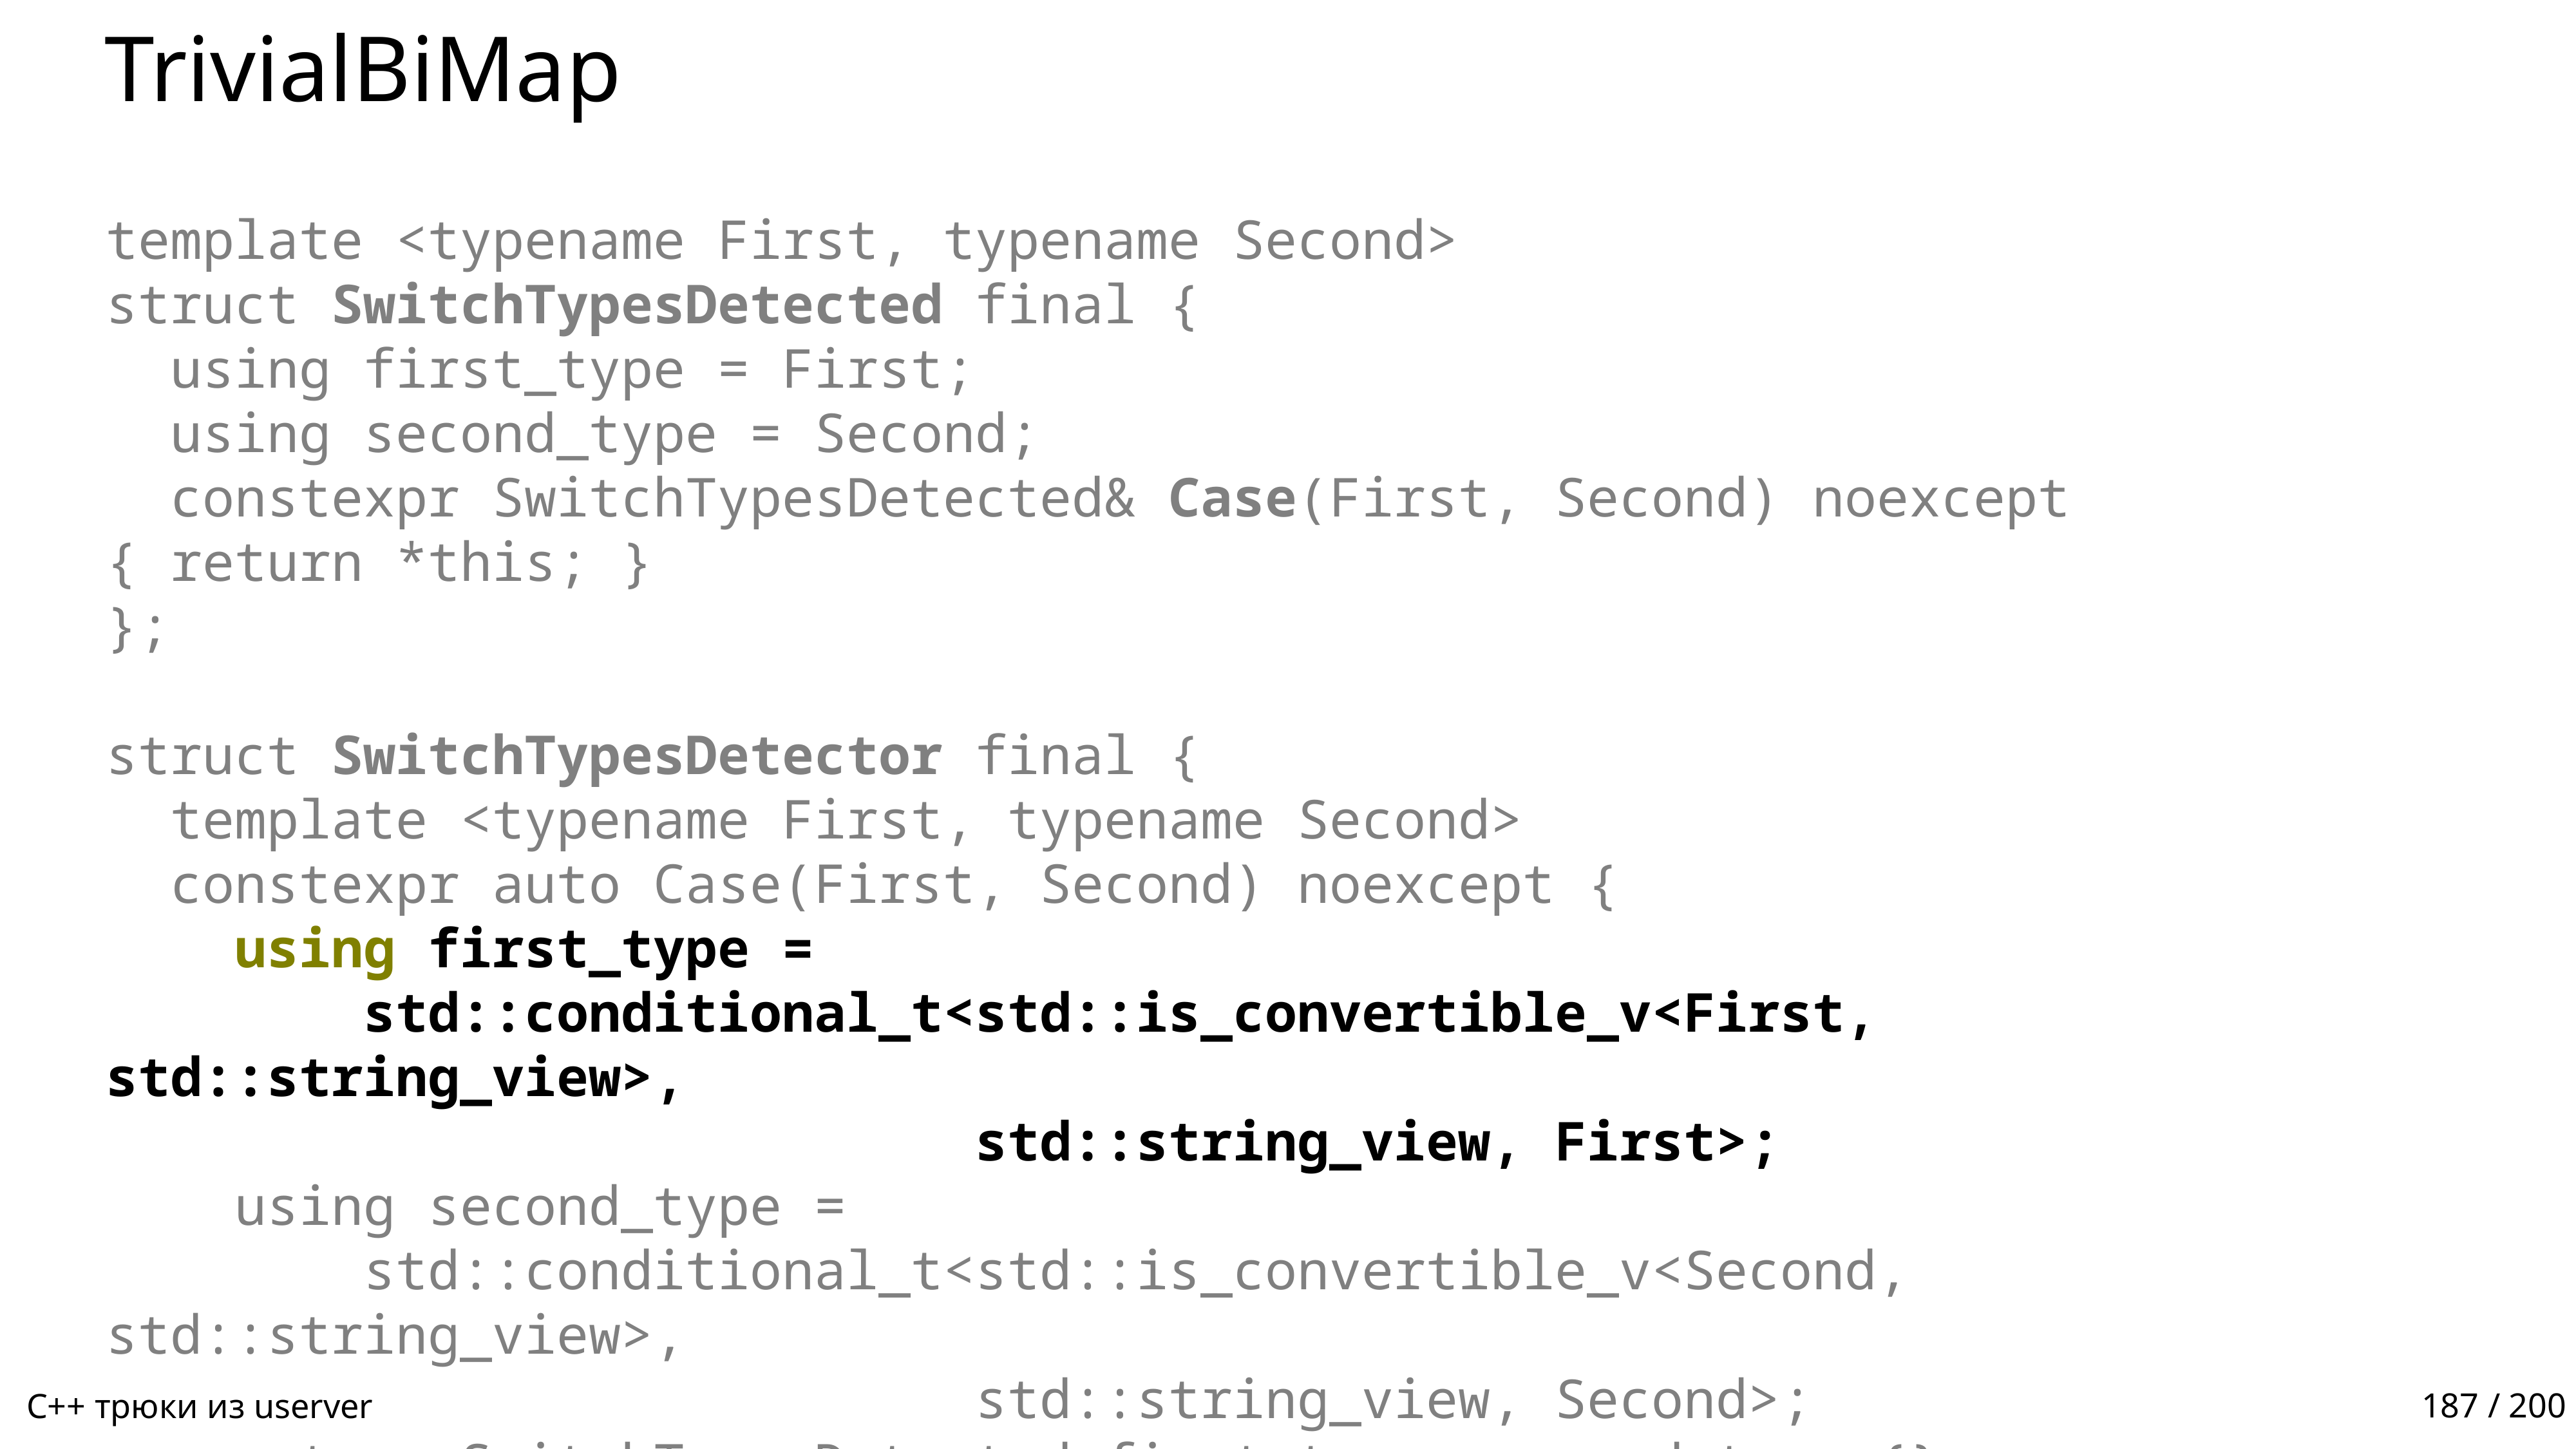

TrivialBiMap
# template <typename First, typename Second>
struct SwitchTypesDetected final {
 using first_type = First;
 using second_type = Second;
 constexpr SwitchTypesDetected& Case(First, Second) noexcept { return *this; }
};
struct SwitchTypesDetector final {
 template <typename First, typename Second>
 constexpr auto Case(First, Second) noexcept {
 using first_type =
 std::conditional_t<std::is_convertible_v<First, std::string_view>,
 std::string_view, First>;
 using second_type =
 std::conditional_t<std::is_convertible_v<Second, std::string_view>,
 std::string_view, Second>;
 return SwitchTypesDetected<first_type, second_type>{};
 }
};
C++ трюки из userver